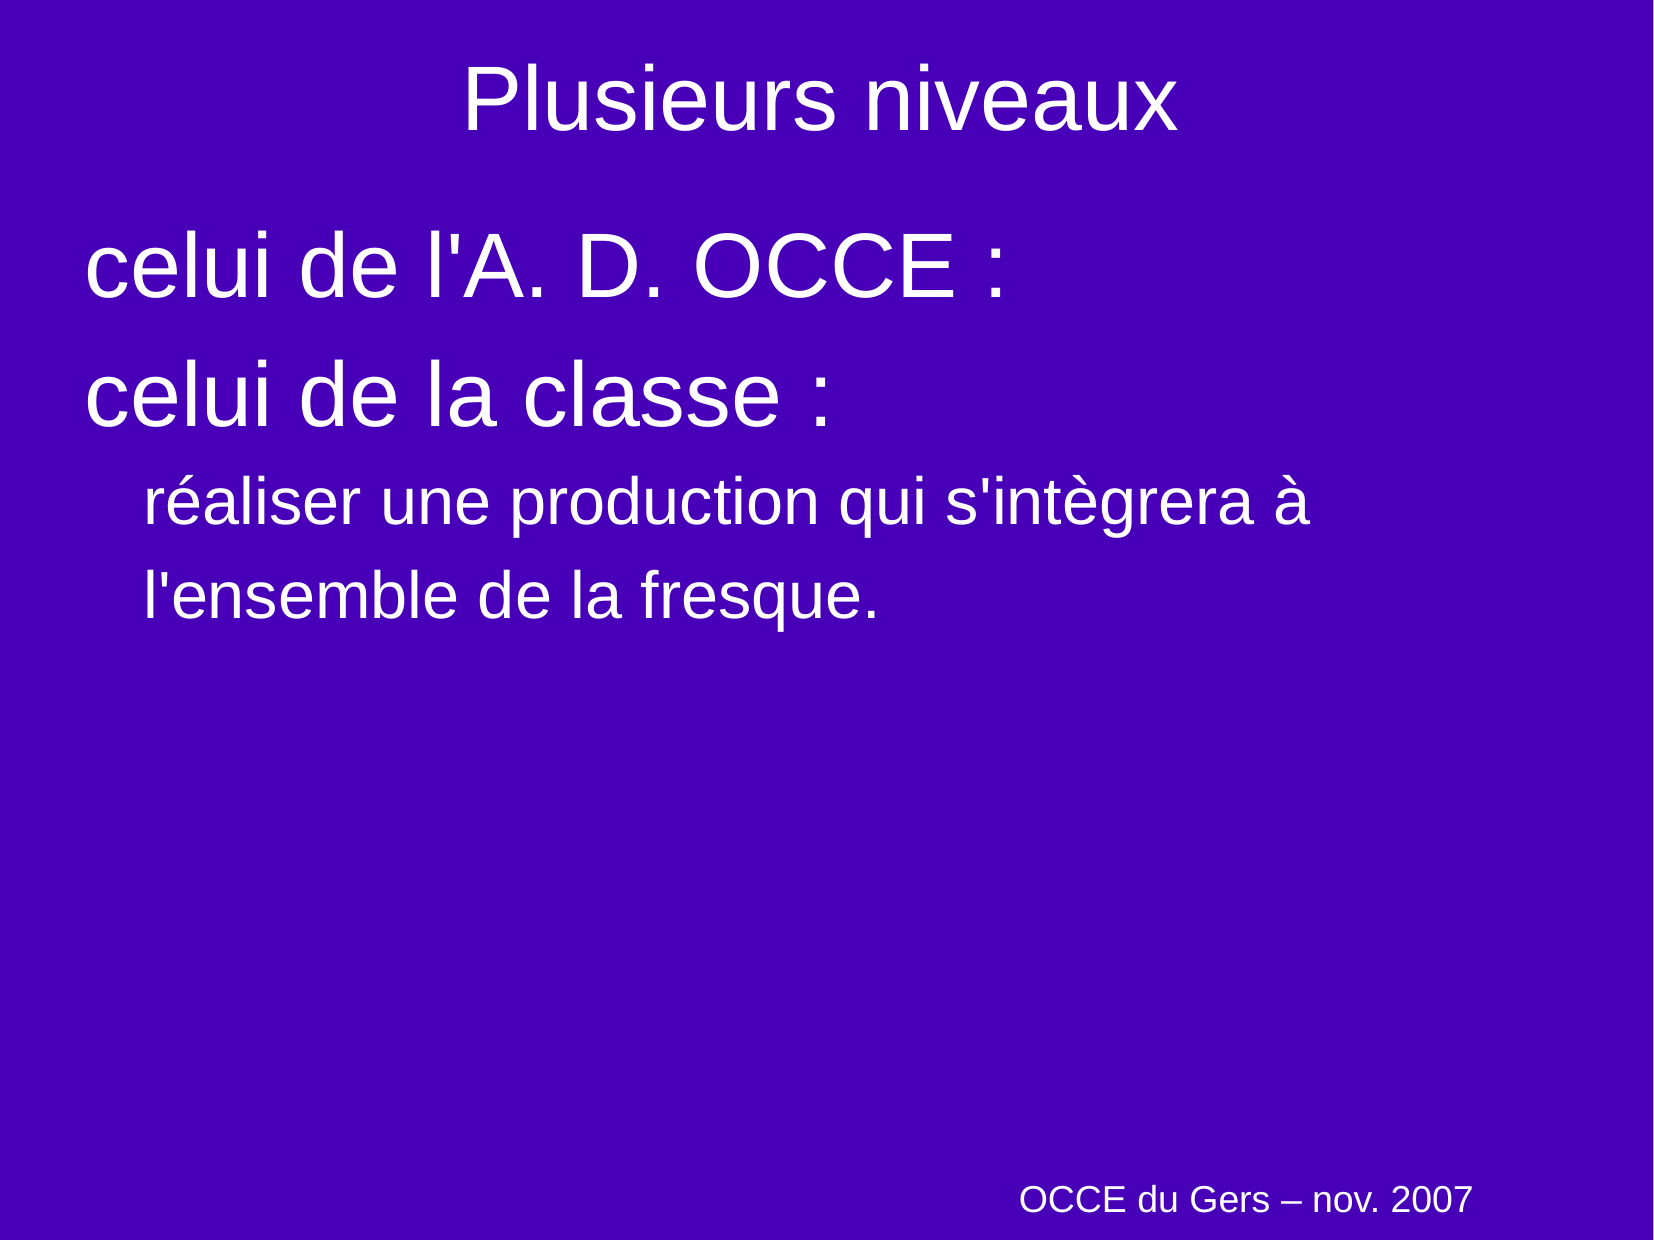

# Plusieurs niveaux
celui de l'A. D. OCCE :
celui de la classe :
réaliser une production qui s'intègrera à l'ensemble de la fresque.
OCCE du Gers – nov. 2007